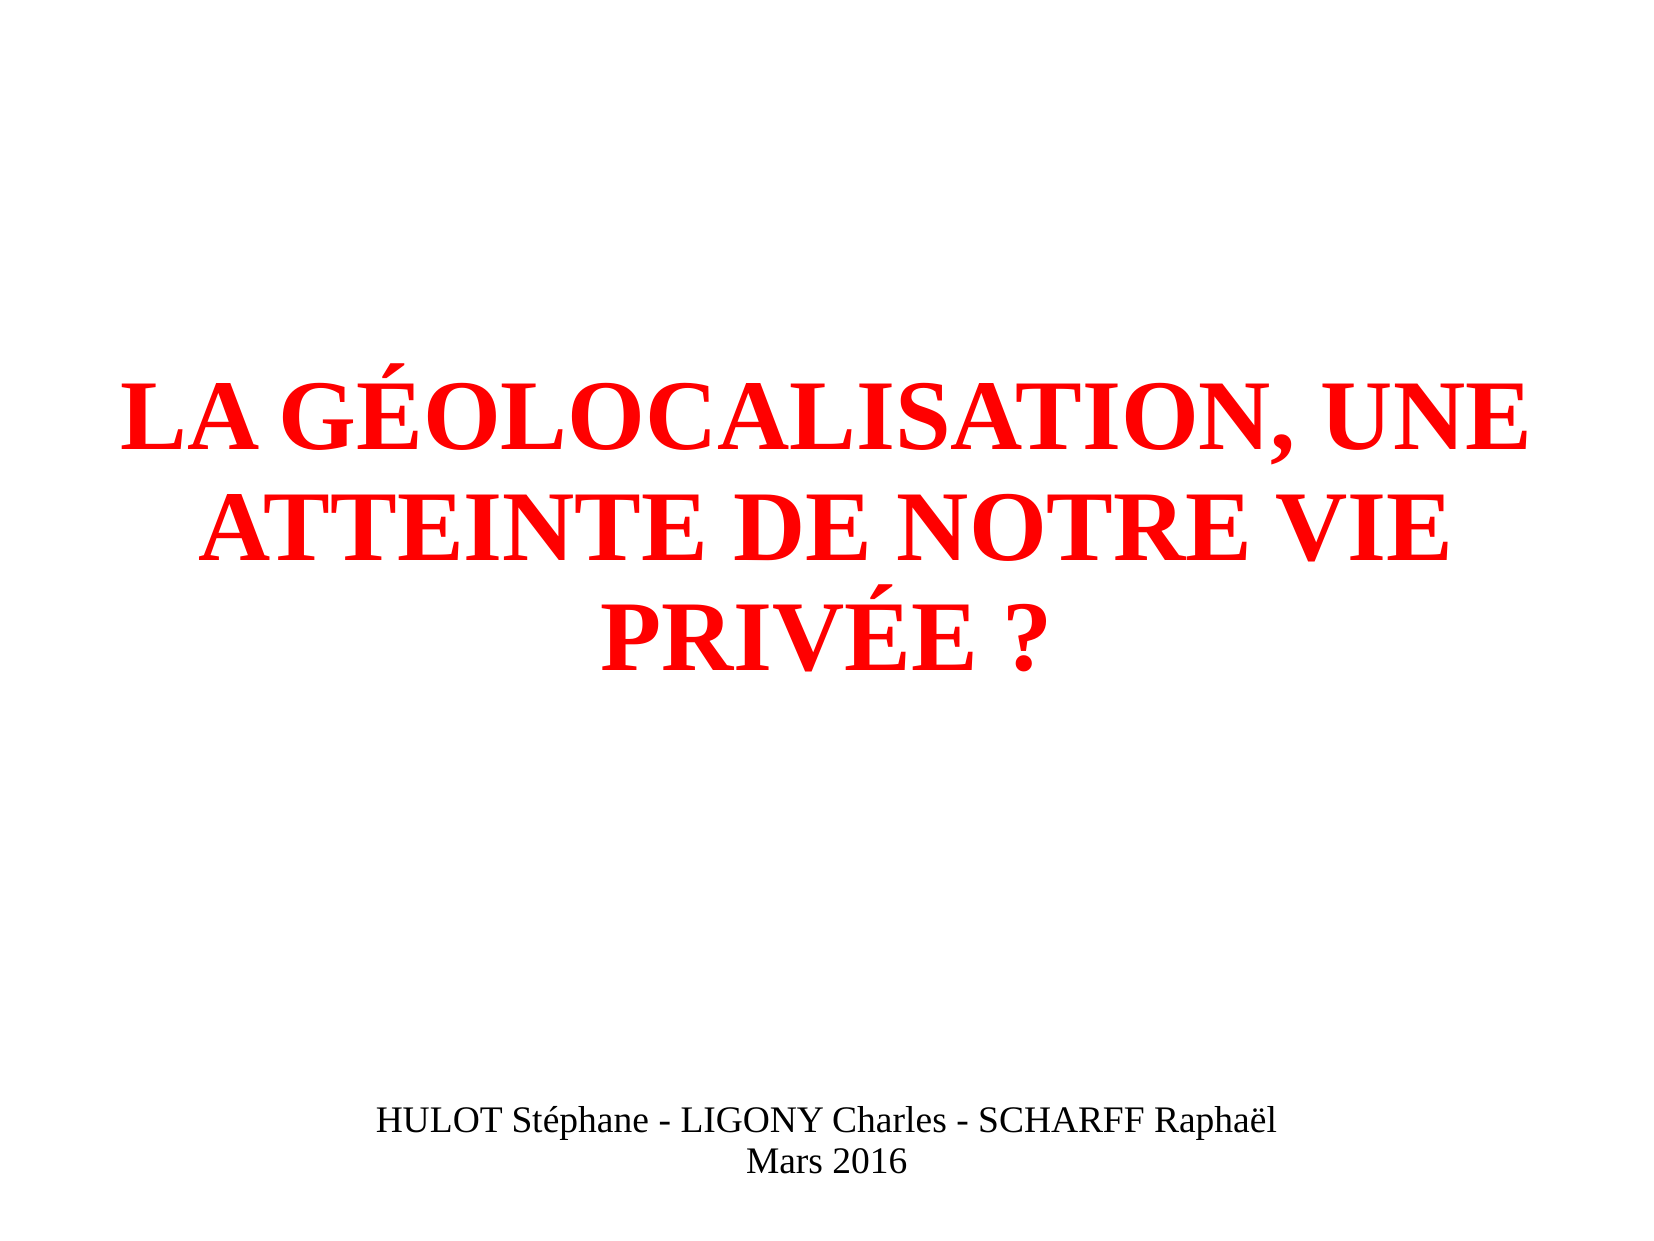

# LA GÉOLOCALISATION, UNE ATTEINTE DE NOTRE VIE PRIVÉE ? HULOT Stéphane - LIGONY Charles - SCHARFF Raphaël Mars 2016